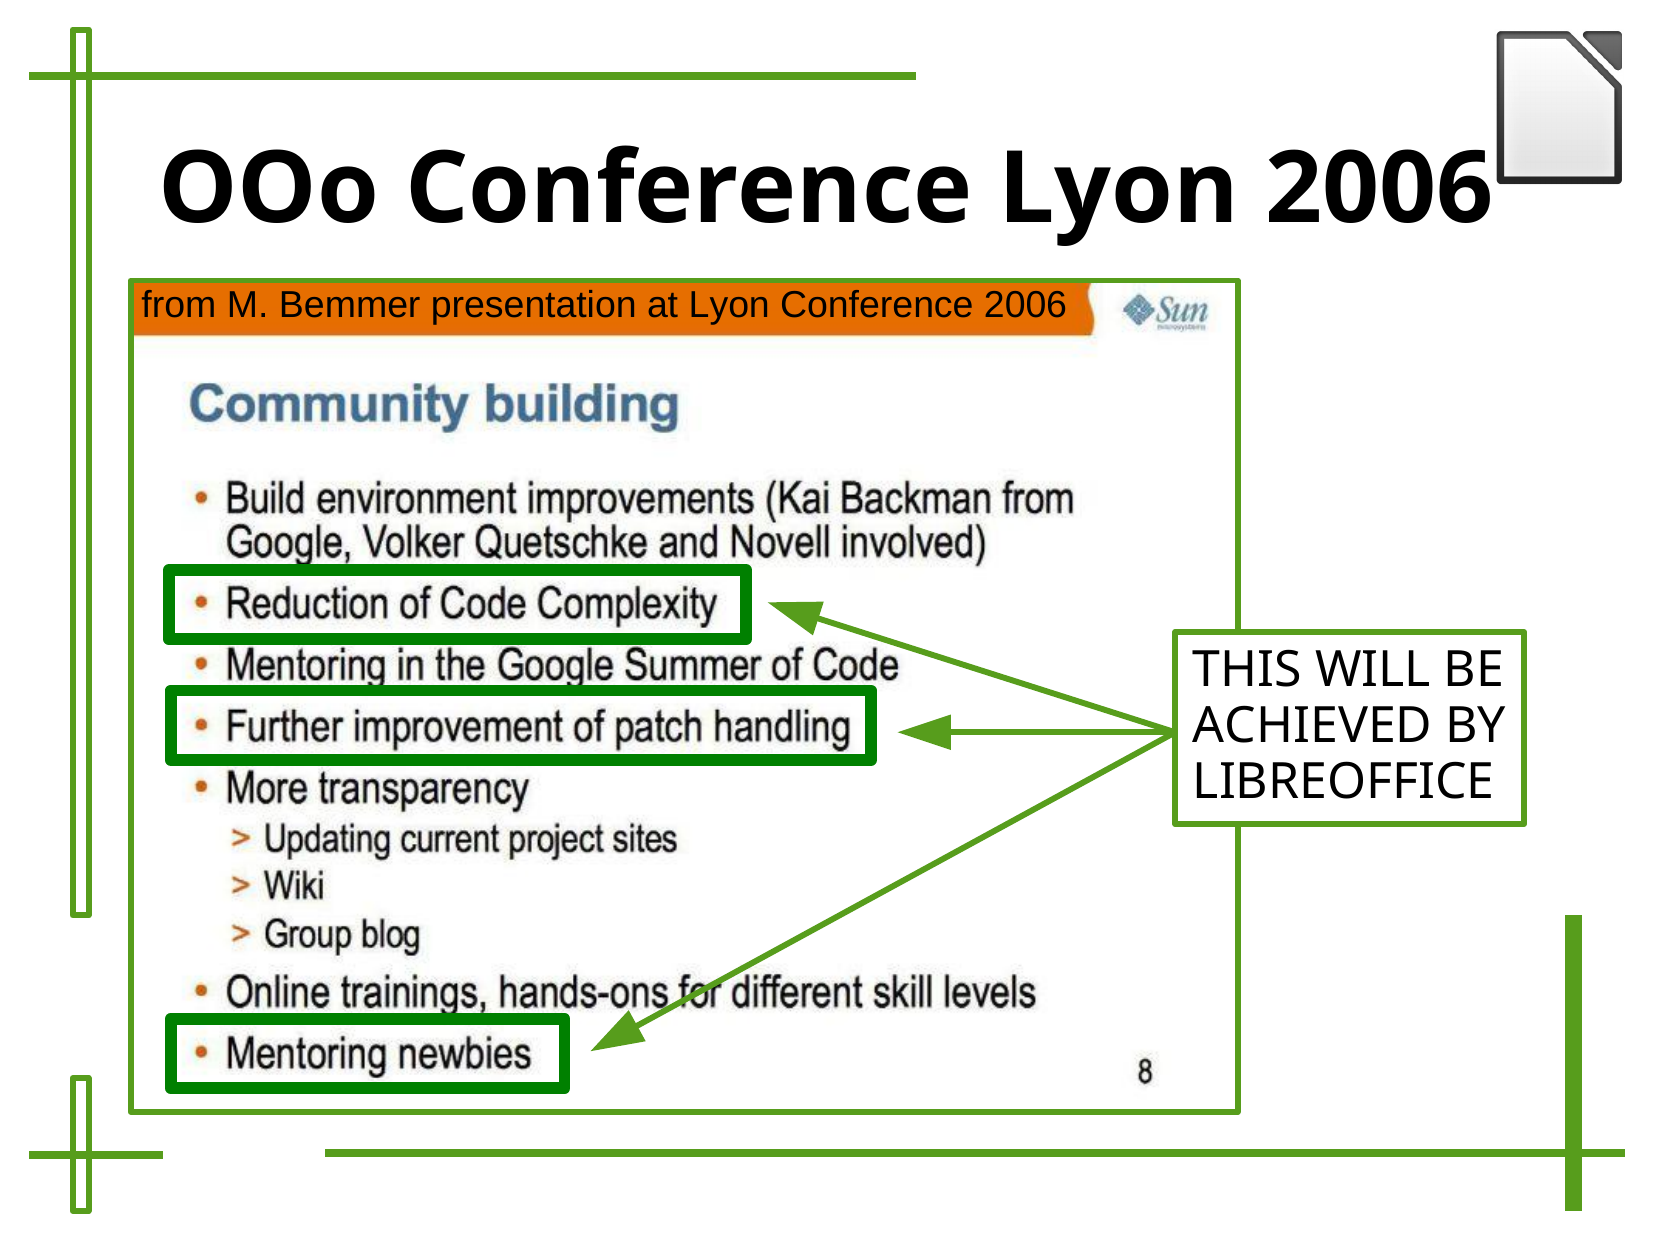

# OOo Conference Lyon 2006
from M. Bemmer presentation at Lyon Conference 2006
THIS WILL BE
ACHIEVED BY
LIBREOFFICE